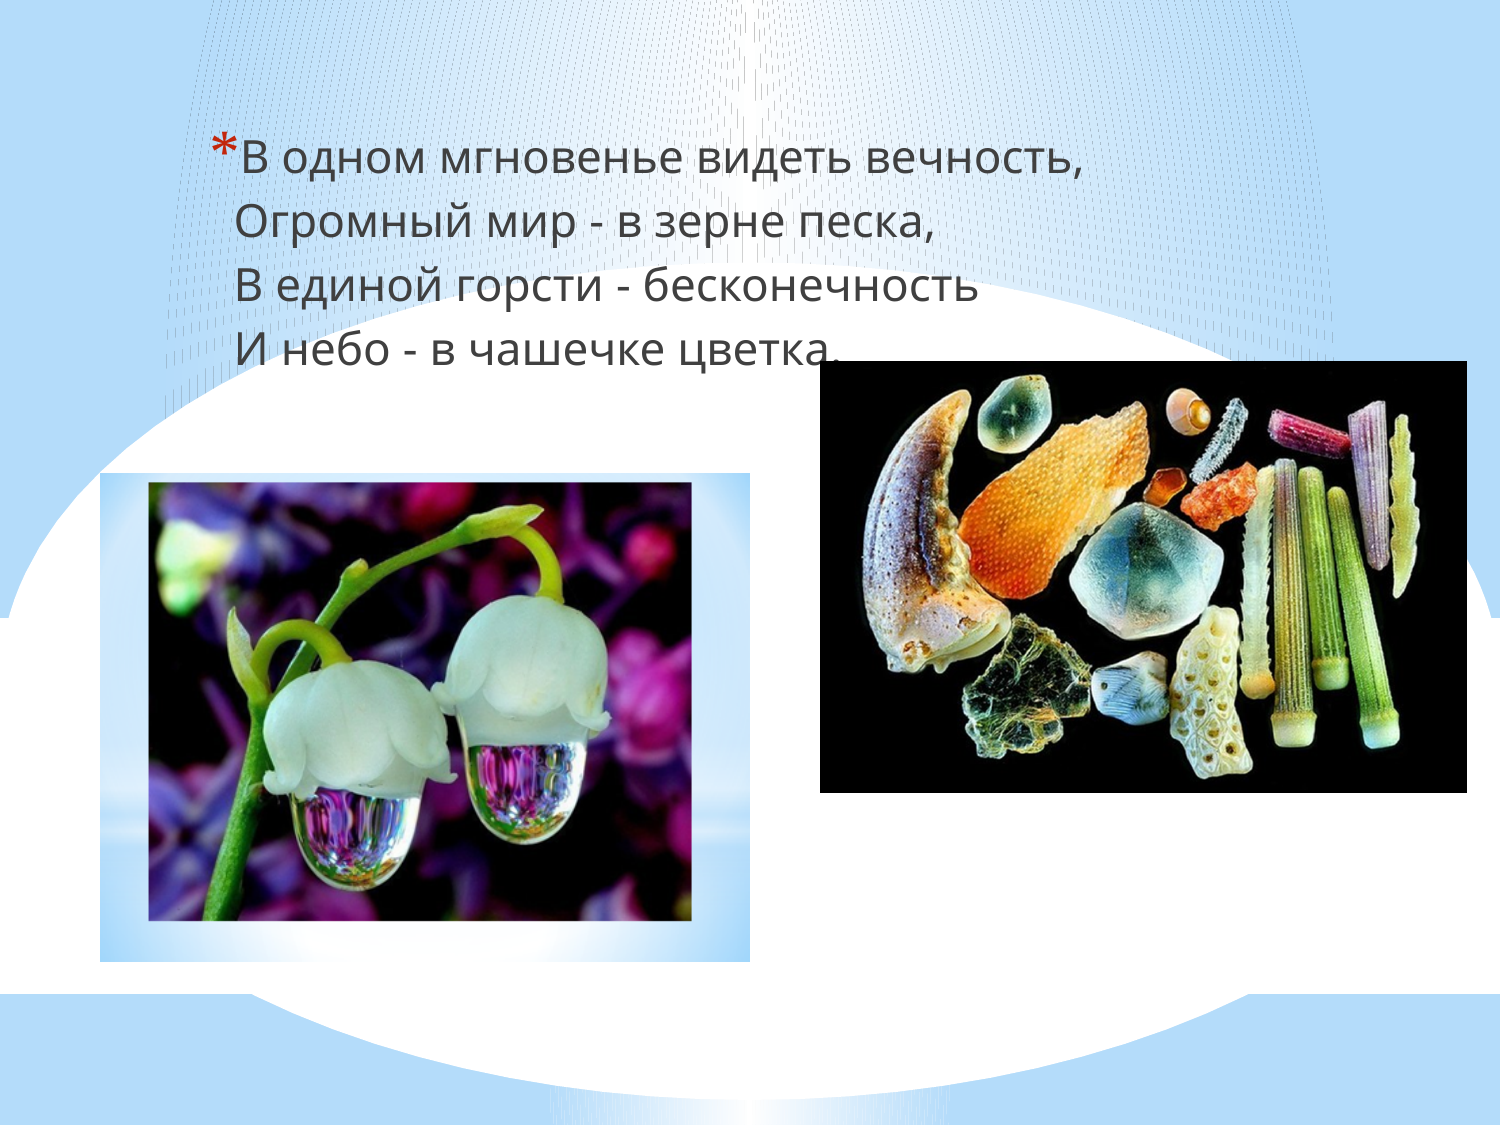

В одном мгновенье видеть вечность,
 Огромный мир - в зерне песка,
 В единой горсти - бесконечность
 И небо - в чашечке цветка.
#